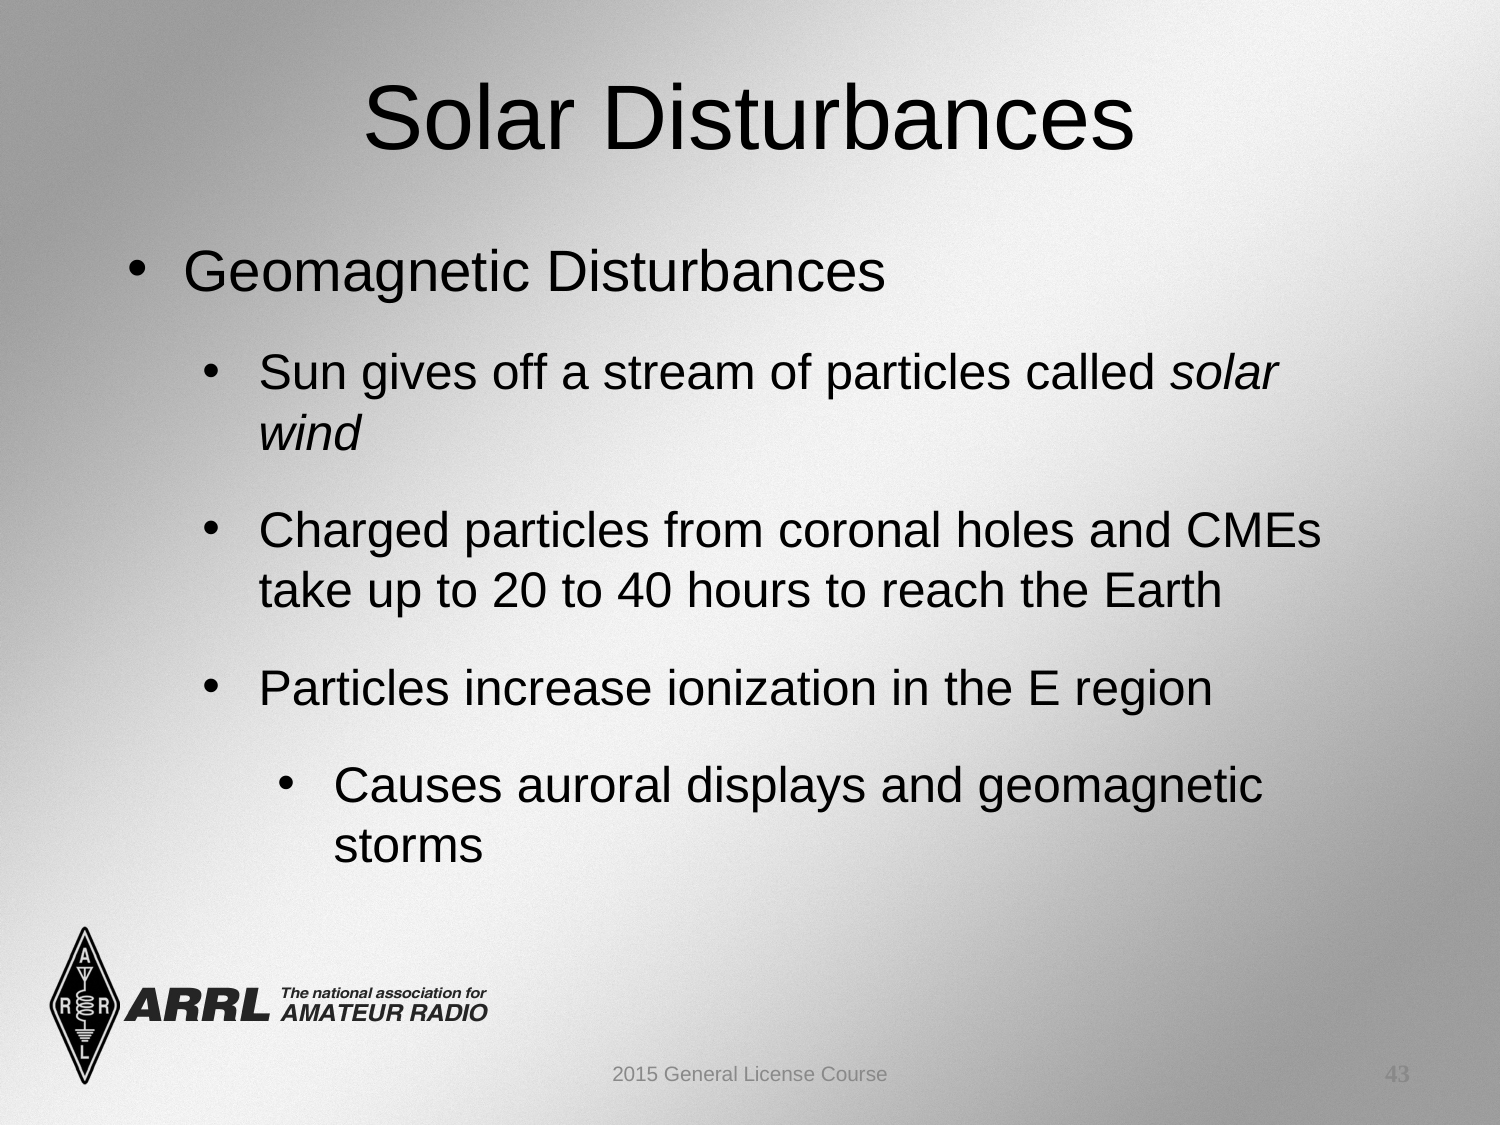

Solar Disturbances
Geomagnetic Disturbances
Sun gives off a stream of particles called solar wind
Charged particles from coronal holes and CMEs take up to 20 to 40 hours to reach the Earth
Particles increase ionization in the E region
Causes auroral displays and geomagnetic storms
2015 General License Course